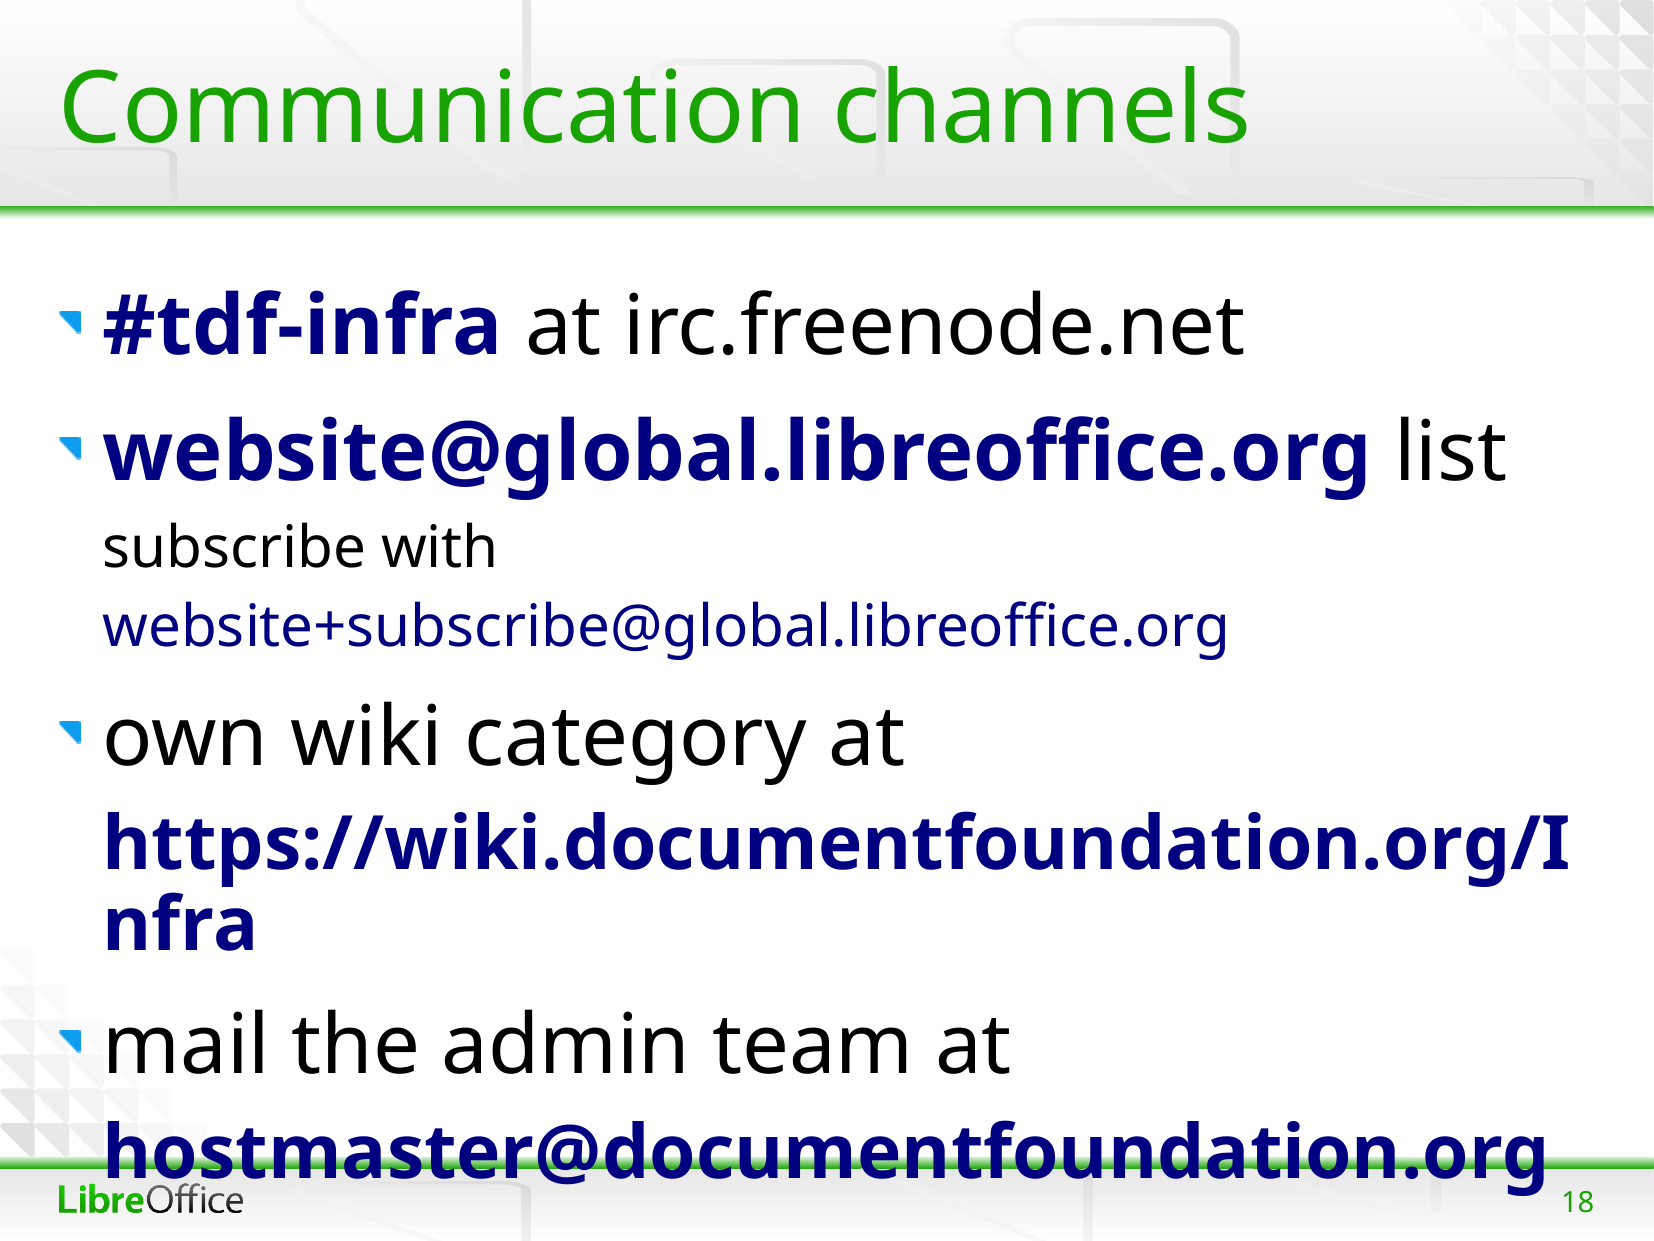

# Communication channels
#tdf-infra at irc.freenode.net
website@global.libreoffice.org list
subscribe with website+subscribe@global.libreoffice.org
own wiki category at https://wiki.documentfoundation.org/Infra
mail the admin team at hostmaster@documentfoundation.org
18